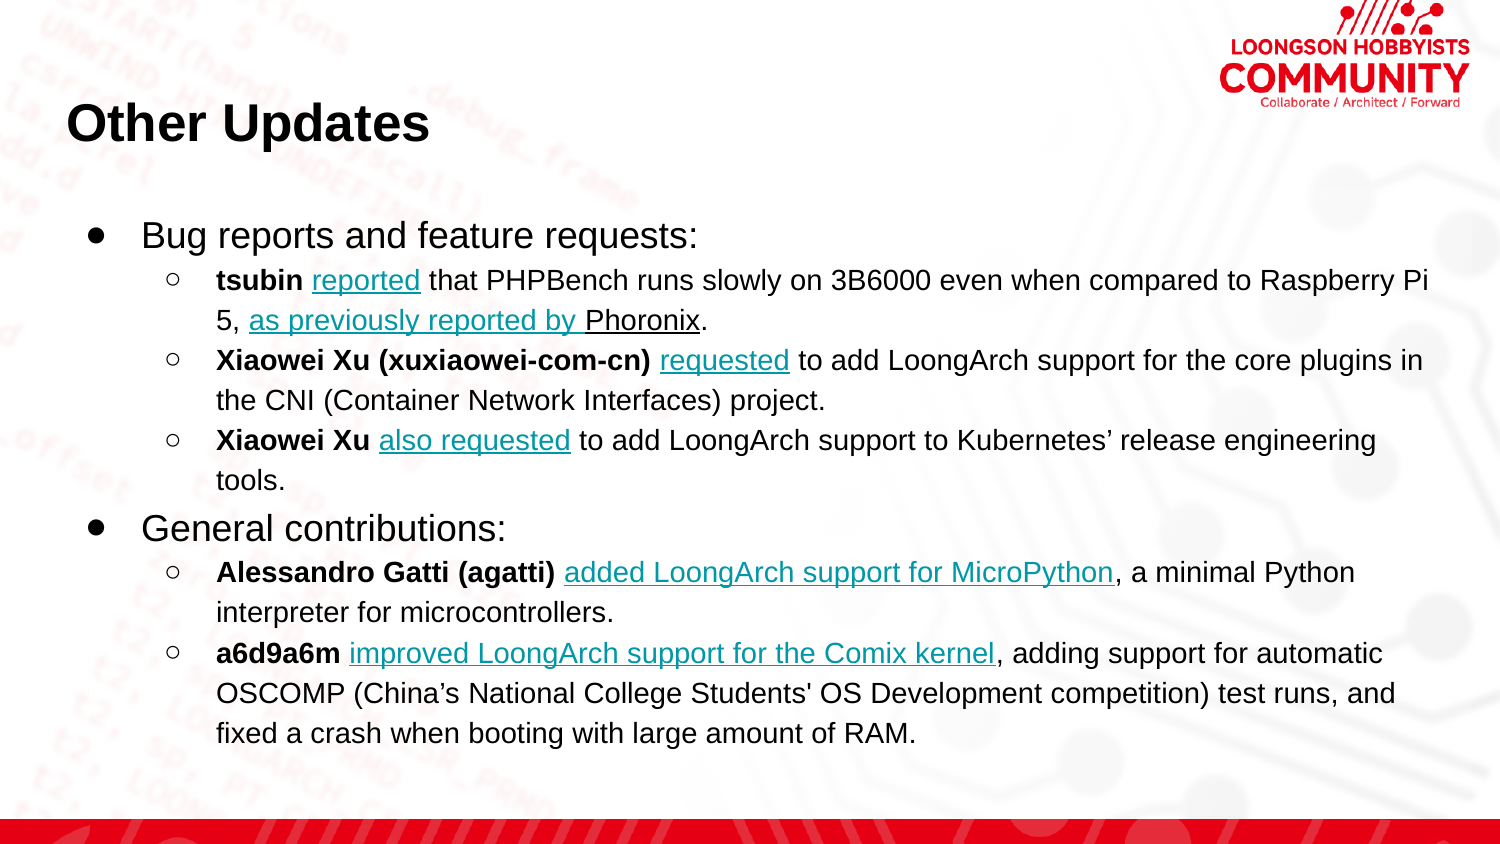

# Other Updates
Bug reports and feature requests:
tsubin reported that PHPBench runs slowly on 3B6000 even when compared to Raspberry Pi 5, as previously reported by Phoronix.
Xiaowei Xu (xuxiaowei-com-cn) requested to add LoongArch support for the core plugins in the CNI (Container Network Interfaces) project.
Xiaowei Xu also requested to add LoongArch support to Kubernetes’ release engineering tools.
General contributions:
Alessandro Gatti (agatti) added LoongArch support for MicroPython, a minimal Python interpreter for microcontrollers.
a6d9a6m improved LoongArch support for the Comix kernel, adding support for automatic OSCOMP (China’s National College Students' OS Development competition) test runs, and fixed a crash when booting with large amount of RAM.